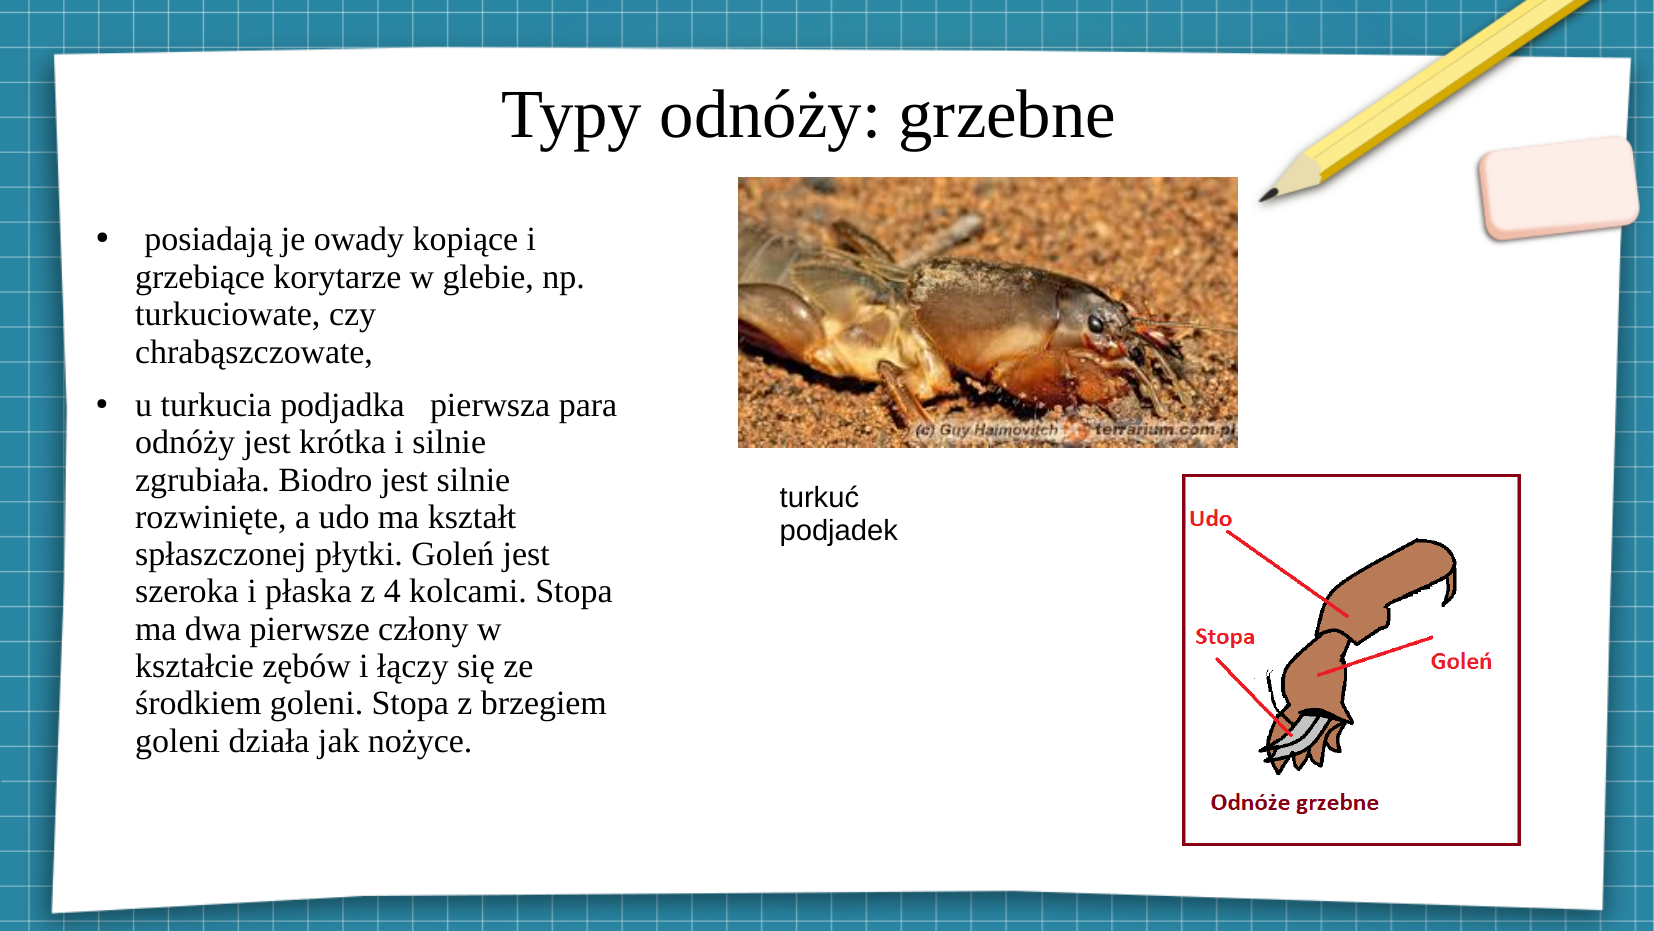

# Typy odnóży: grzebne
 posiadają je owady kopiące i grzebiące korytarze w glebie, np. turkuciowate, czy chrabąszczowate,
u turkucia podjadka pierwsza para odnóży jest krótka i silnie zgrubiała. Biodro jest silnie rozwinięte, a udo ma kształt spłaszczonej płytki. Goleń jest szeroka i płaska z 4 kolcami. Stopa ma dwa pierwsze człony w kształcie zębów i łączy się ze środkiem goleni. Stopa z brzegiem goleni działa jak nożyce.
turkuć podjadek